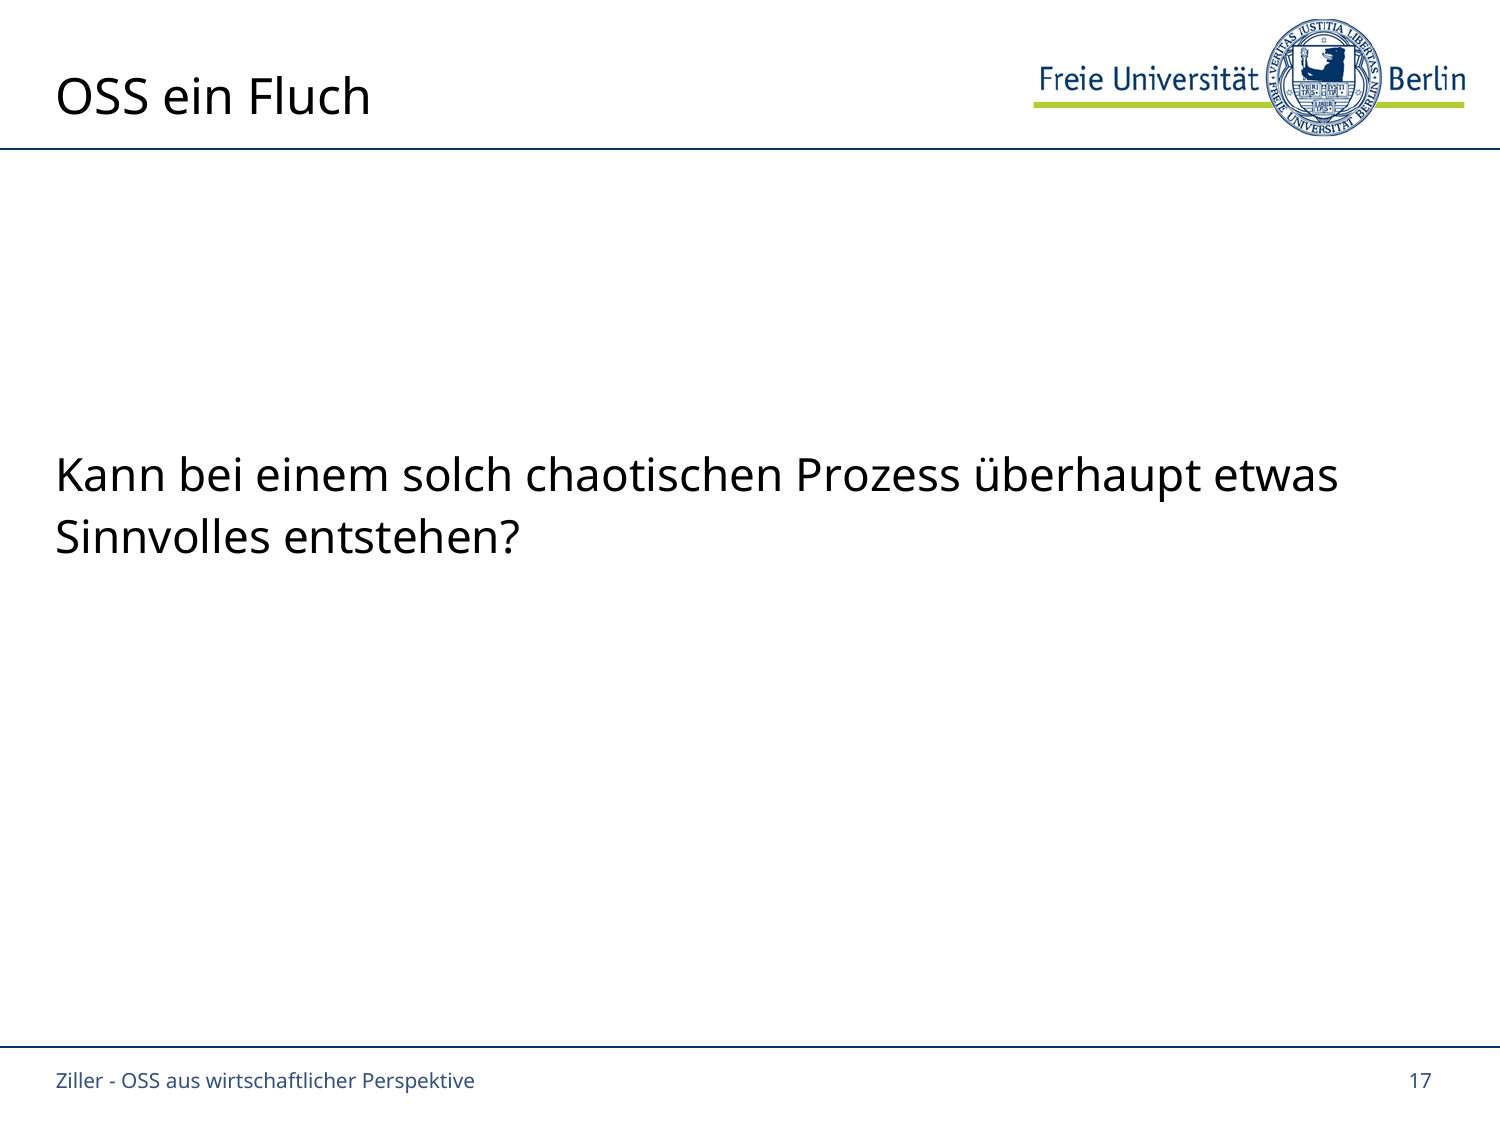

# OSS ein Fluch
Kann bei einem solch chaotischen Prozess überhaupt etwas Sinnvolles entstehen?
Ziller - OSS aus wirtschaftlicher Perspektive
17